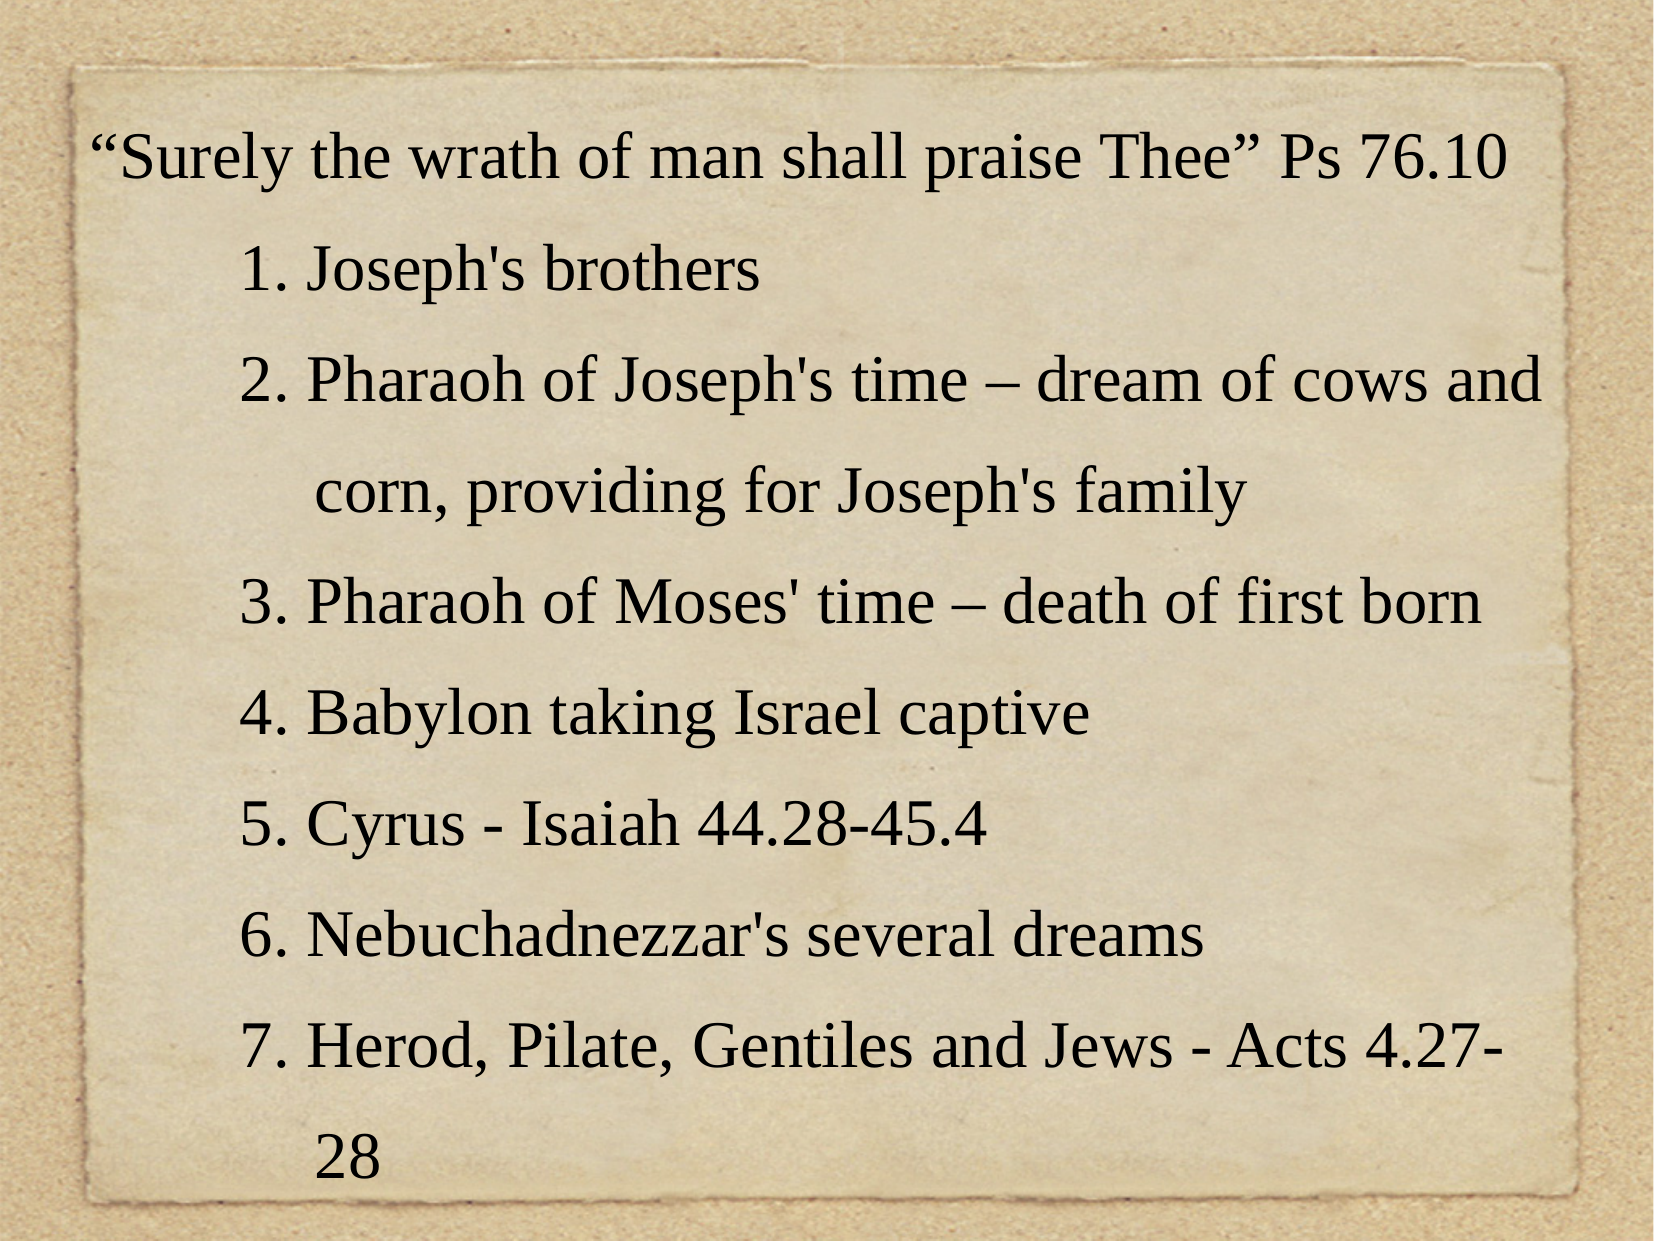

“Surely the wrath of man shall praise Thee” Ps 76.10
		1. Joseph's brothers
		2. Pharaoh of Joseph's time – dream of cows and 			corn, providing for Joseph's family
		3. Pharaoh of Moses' time – death of first born
		4. Babylon taking Israel captive
		5. Cyrus - Isaiah 44.28-45.4
		6. Nebuchadnezzar's several dreams
		7. Herod, Pilate, Gentiles and Jews - Acts 4.27-				28